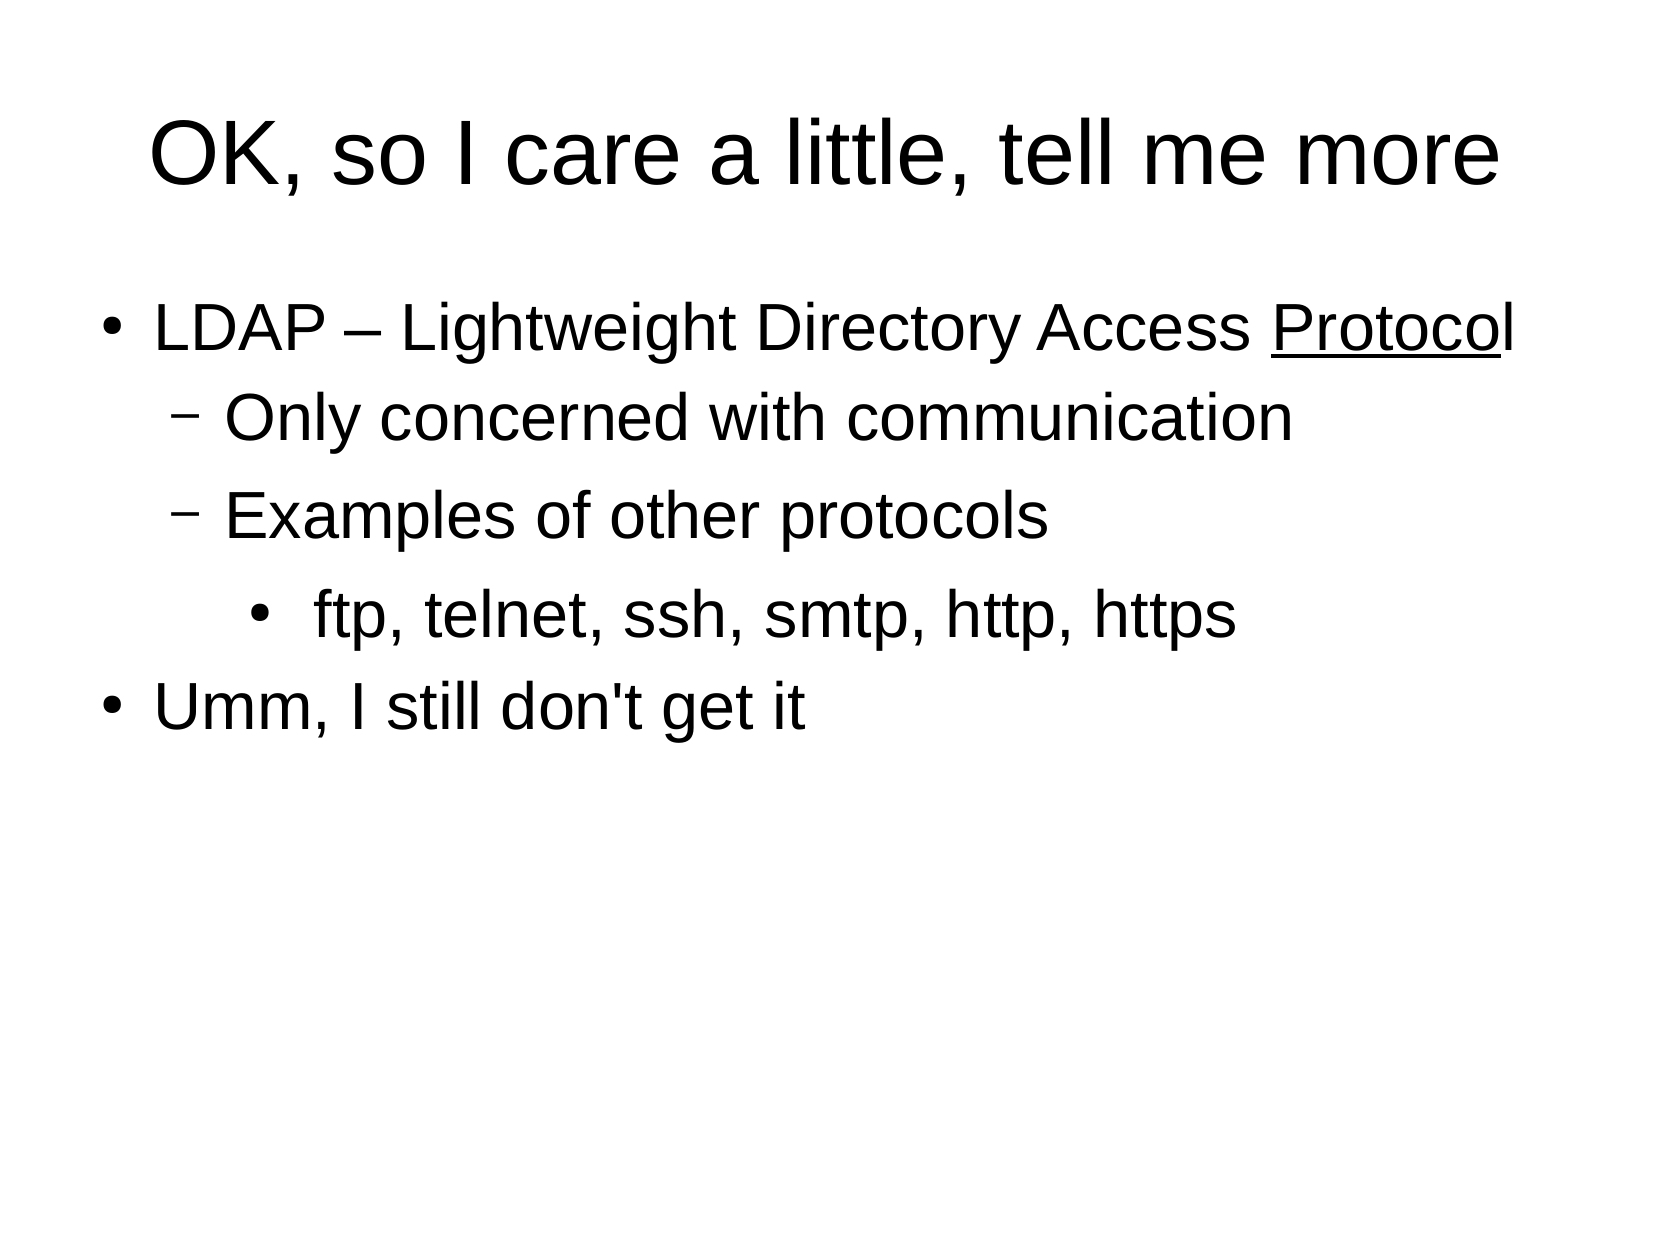

# OK, so I care a little, tell me more
LDAP – Lightweight Directory Access Protocol
Only concerned with communication
Examples of other protocols
 ftp, telnet, ssh, smtp, http, https
Umm, I still don't get it